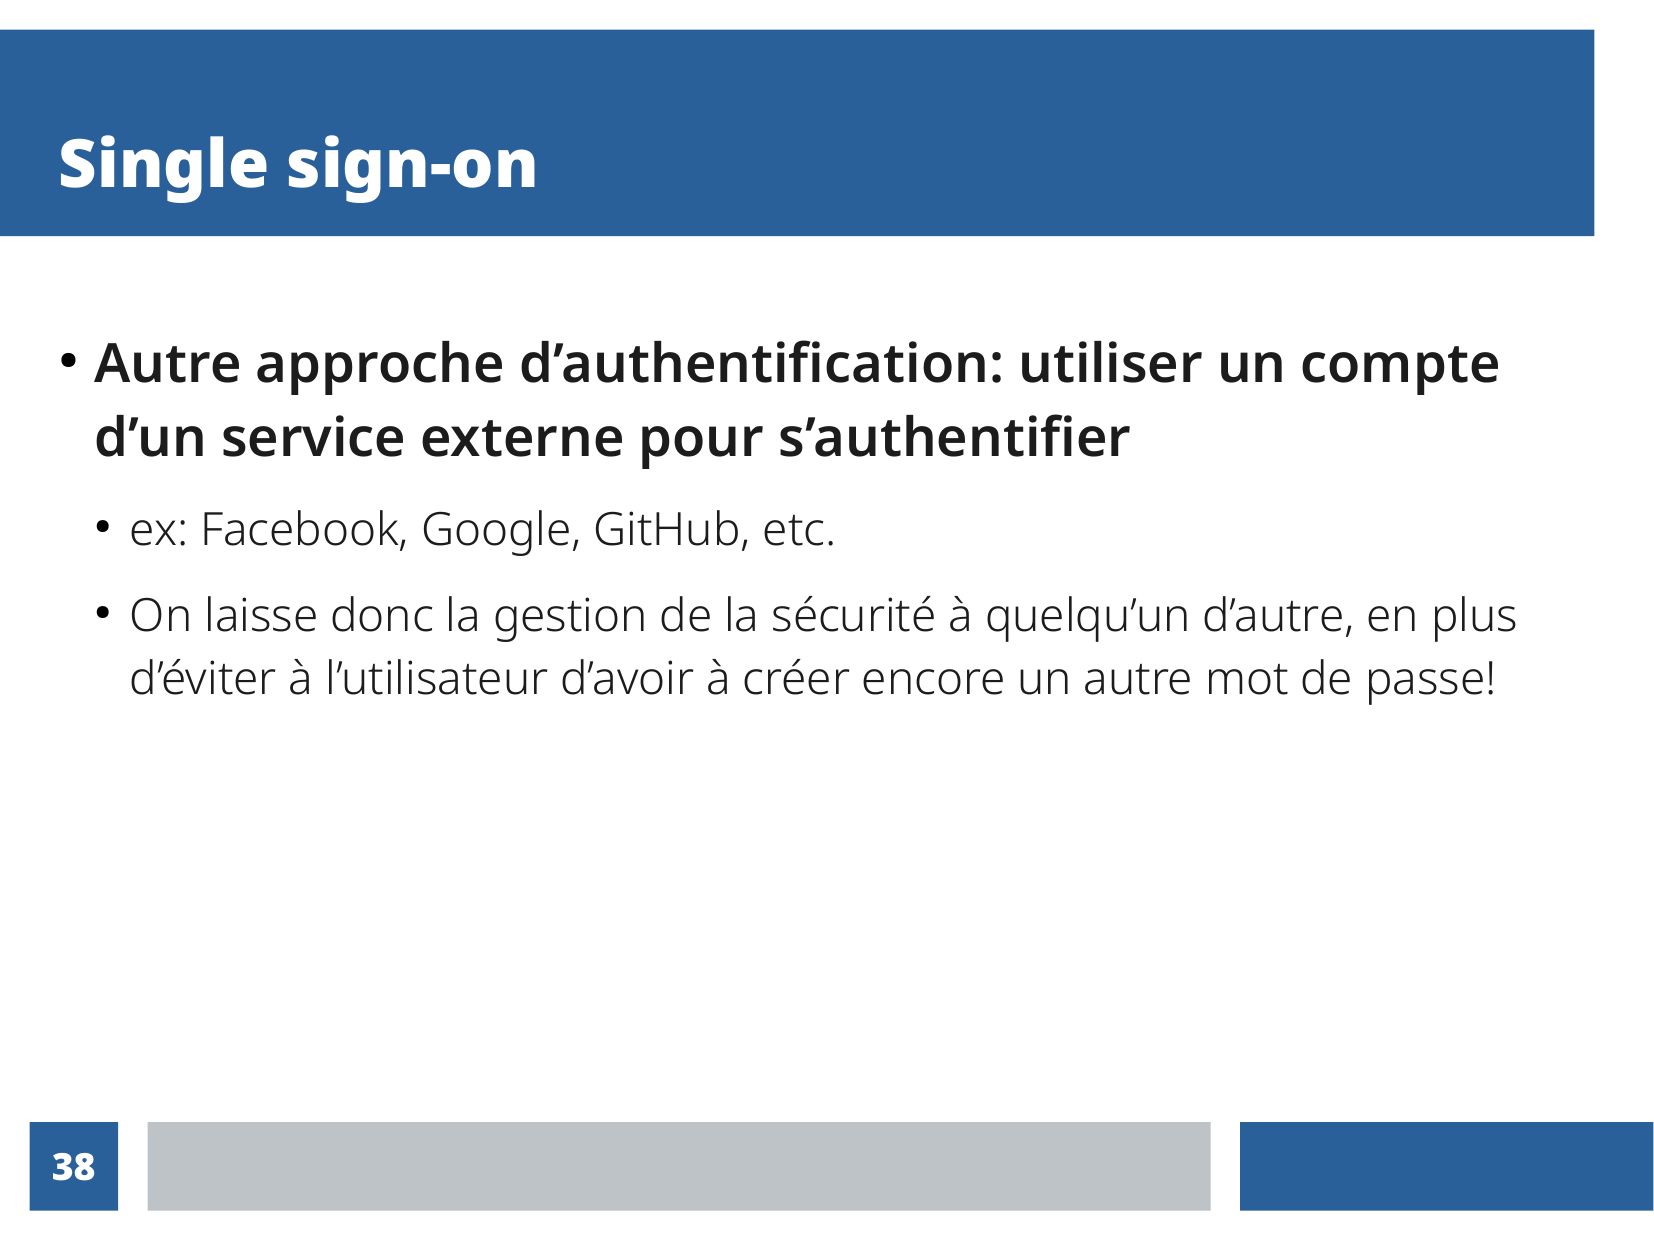

# Single sign-on
Autre approche d’authentification: utiliser un compte d’un service externe pour s’authentifier
ex: Facebook, Google, GitHub, etc.
On laisse donc la gestion de la sécurité à quelqu’un d’autre, en plus d’éviter à l’utilisateur d’avoir à créer encore un autre mot de passe!
38